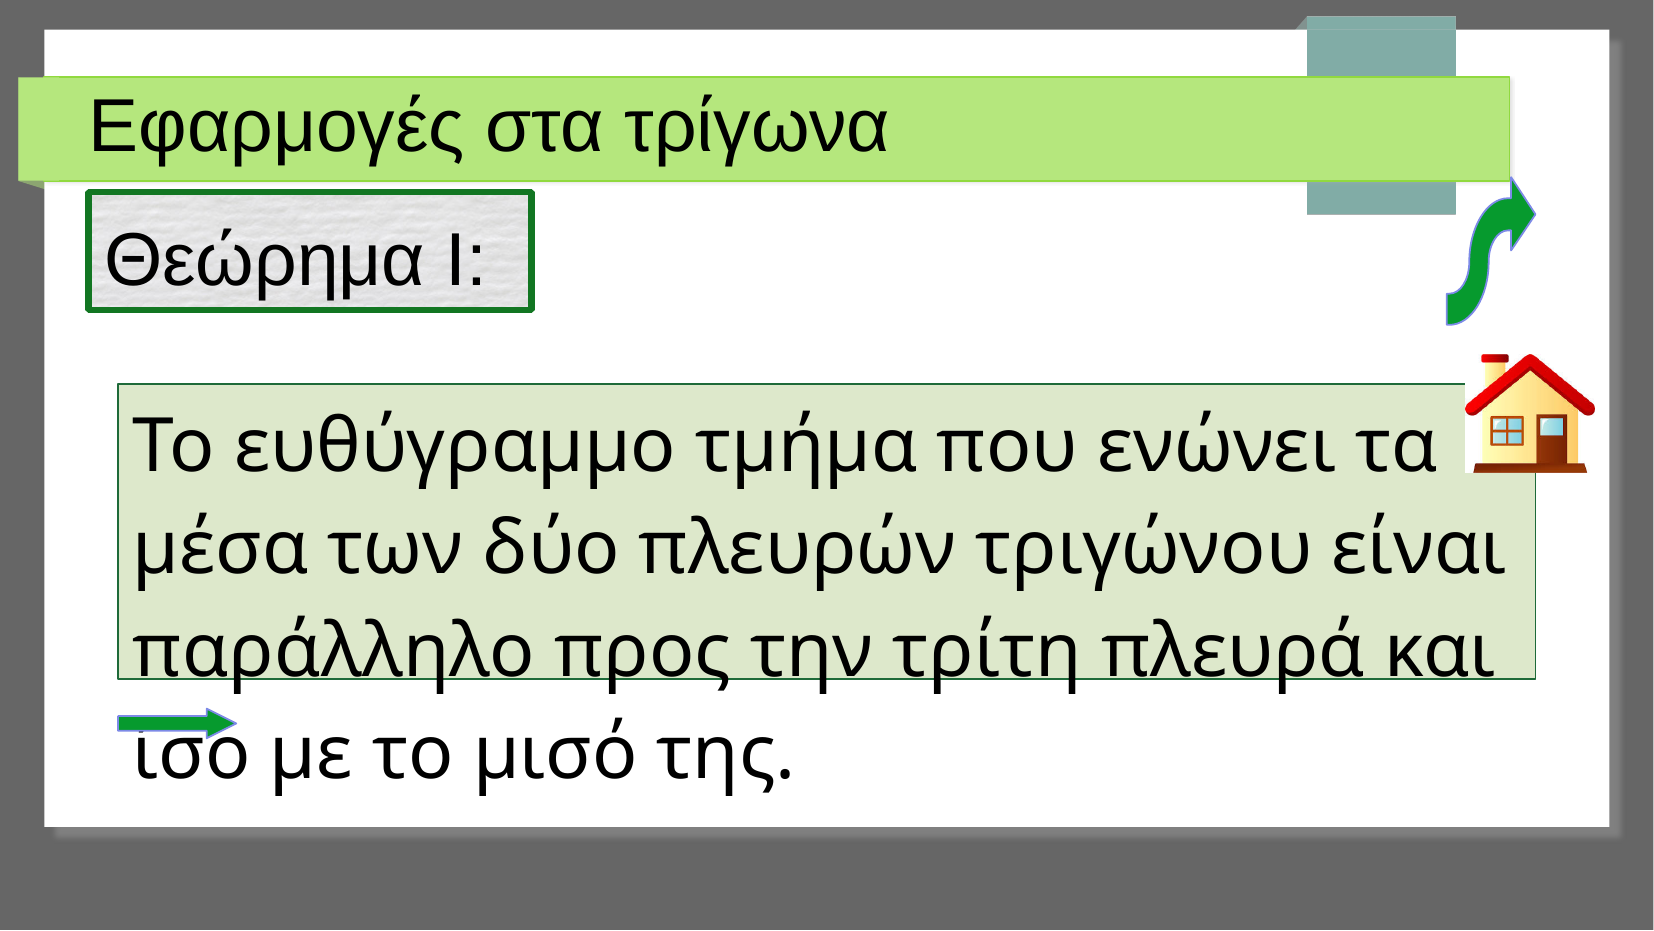

# Εφαρμογές στα τρίγωνα
Θεώρημα Ι:
Το ευθύγραμμο τμήμα που ενώνει τα μέσα των δύο πλευρών τριγώνου είναι παράλληλο προς την τρίτη πλευρά και ίσο με το μισό της.